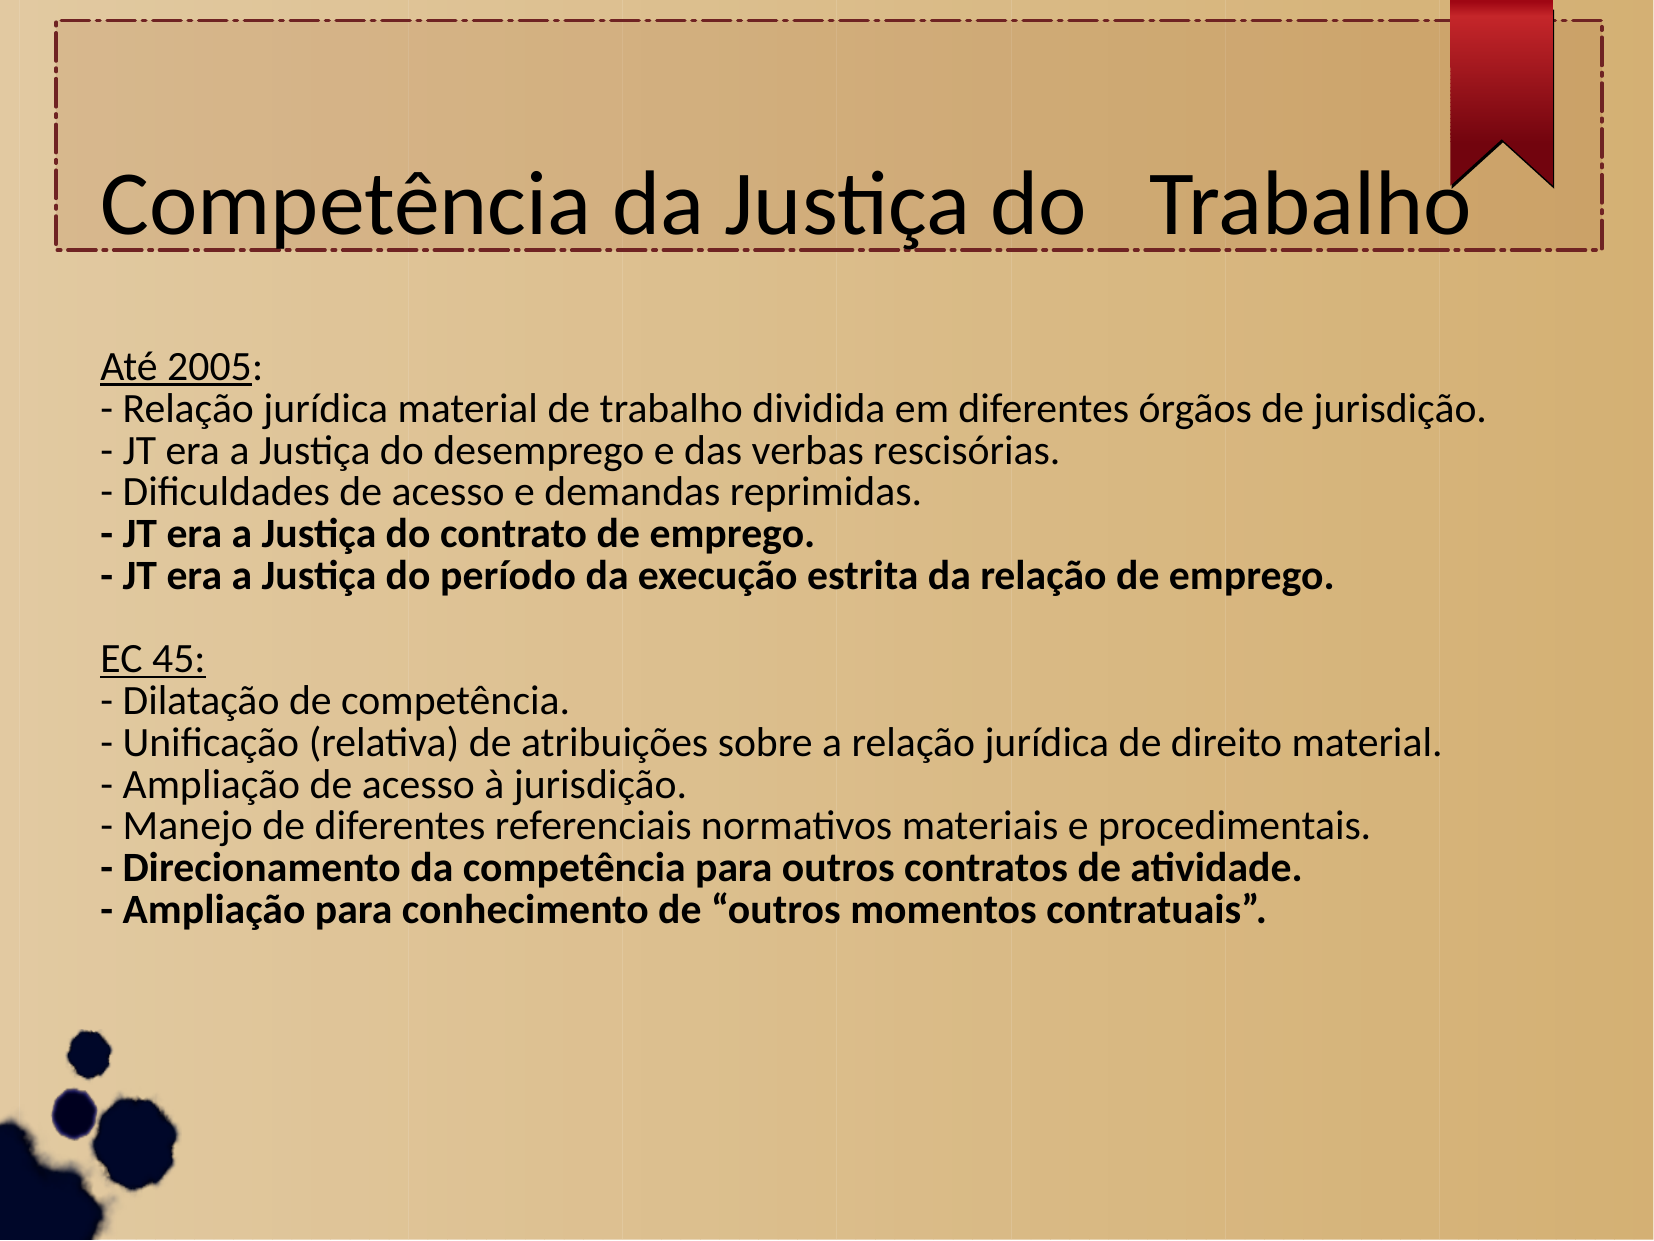

# Competência da Justiça do Trabalho Até 2005: - Relação jurídica material de trabalho dividida em diferentes órgãos de jurisdição. - JT era a Justiça do desemprego e das verbas rescisórias. - Dificuldades de acesso e demandas reprimidas. - JT era a Justiça do contrato de emprego. - JT era a Justiça do período da execução estrita da relação de emprego. EC 45: - Dilatação de competência. - Unificação (relativa) de atribuições sobre a relação jurídica de direito material. - Ampliação de acesso à jurisdição. - Manejo de diferentes referenciais normativos materiais e procedimentais. - Direcionamento da competência para outros contratos de atividade. - Ampliação para conhecimento de “outros momentos contratuais”.